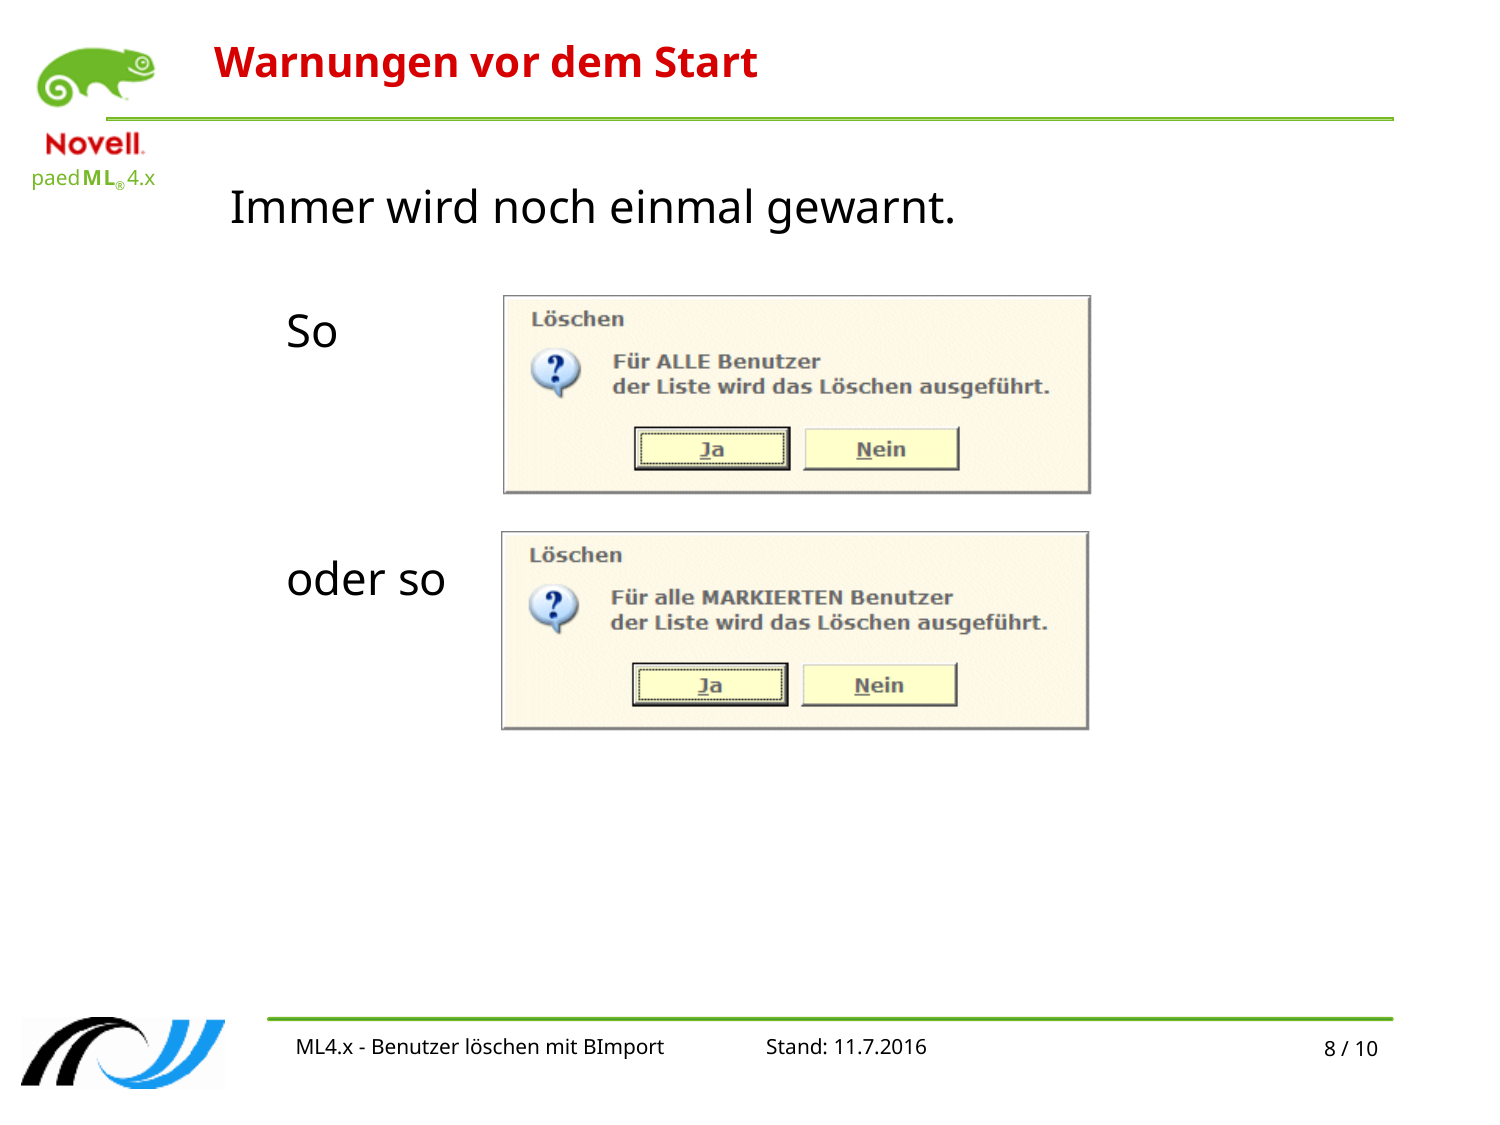

# Warnungen vor dem Start
Immer wird noch einmal gewarnt.
So
oder so
ML4.x - Benutzer löschen mit BImport
11.7.2016
8